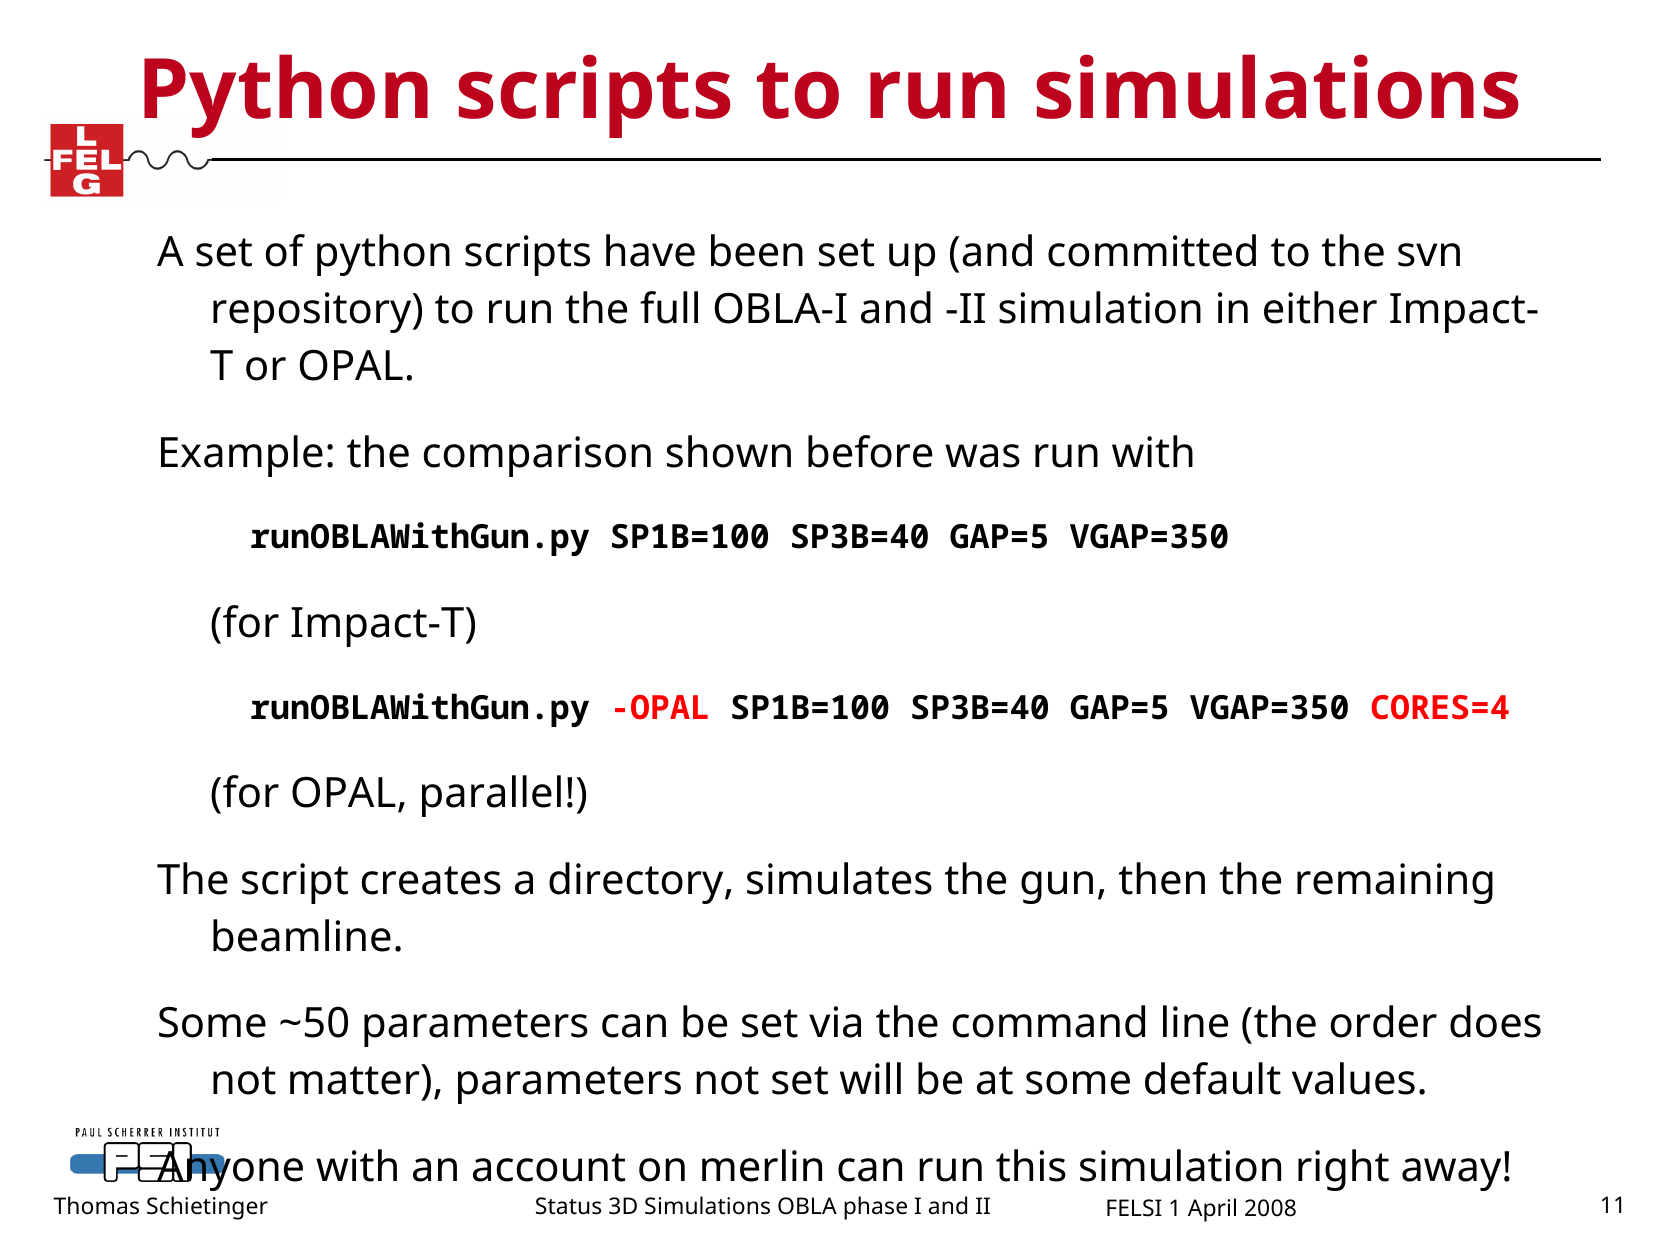

# Python scripts to run simulations
A set of python scripts have been set up (and committed to the svn repository) to run the full OBLA-I and -II simulation in either Impact-T or OPAL.
Example: the comparison shown before was run with
 runOBLAWithGun.py SP1B=100 SP3B=40 GAP=5 VGAP=350
(for Impact-T)
 runOBLAWithGun.py -OPAL SP1B=100 SP3B=40 GAP=5 VGAP=350 CORES=4
(for OPAL, parallel!)
The script creates a directory, simulates the gun, then the remaining beamline.
Some ~50 parameters can be set via the command line (the order does not matter), parameters not set will be at some default values.
Anyone with an account on merlin can run this simulation right away!